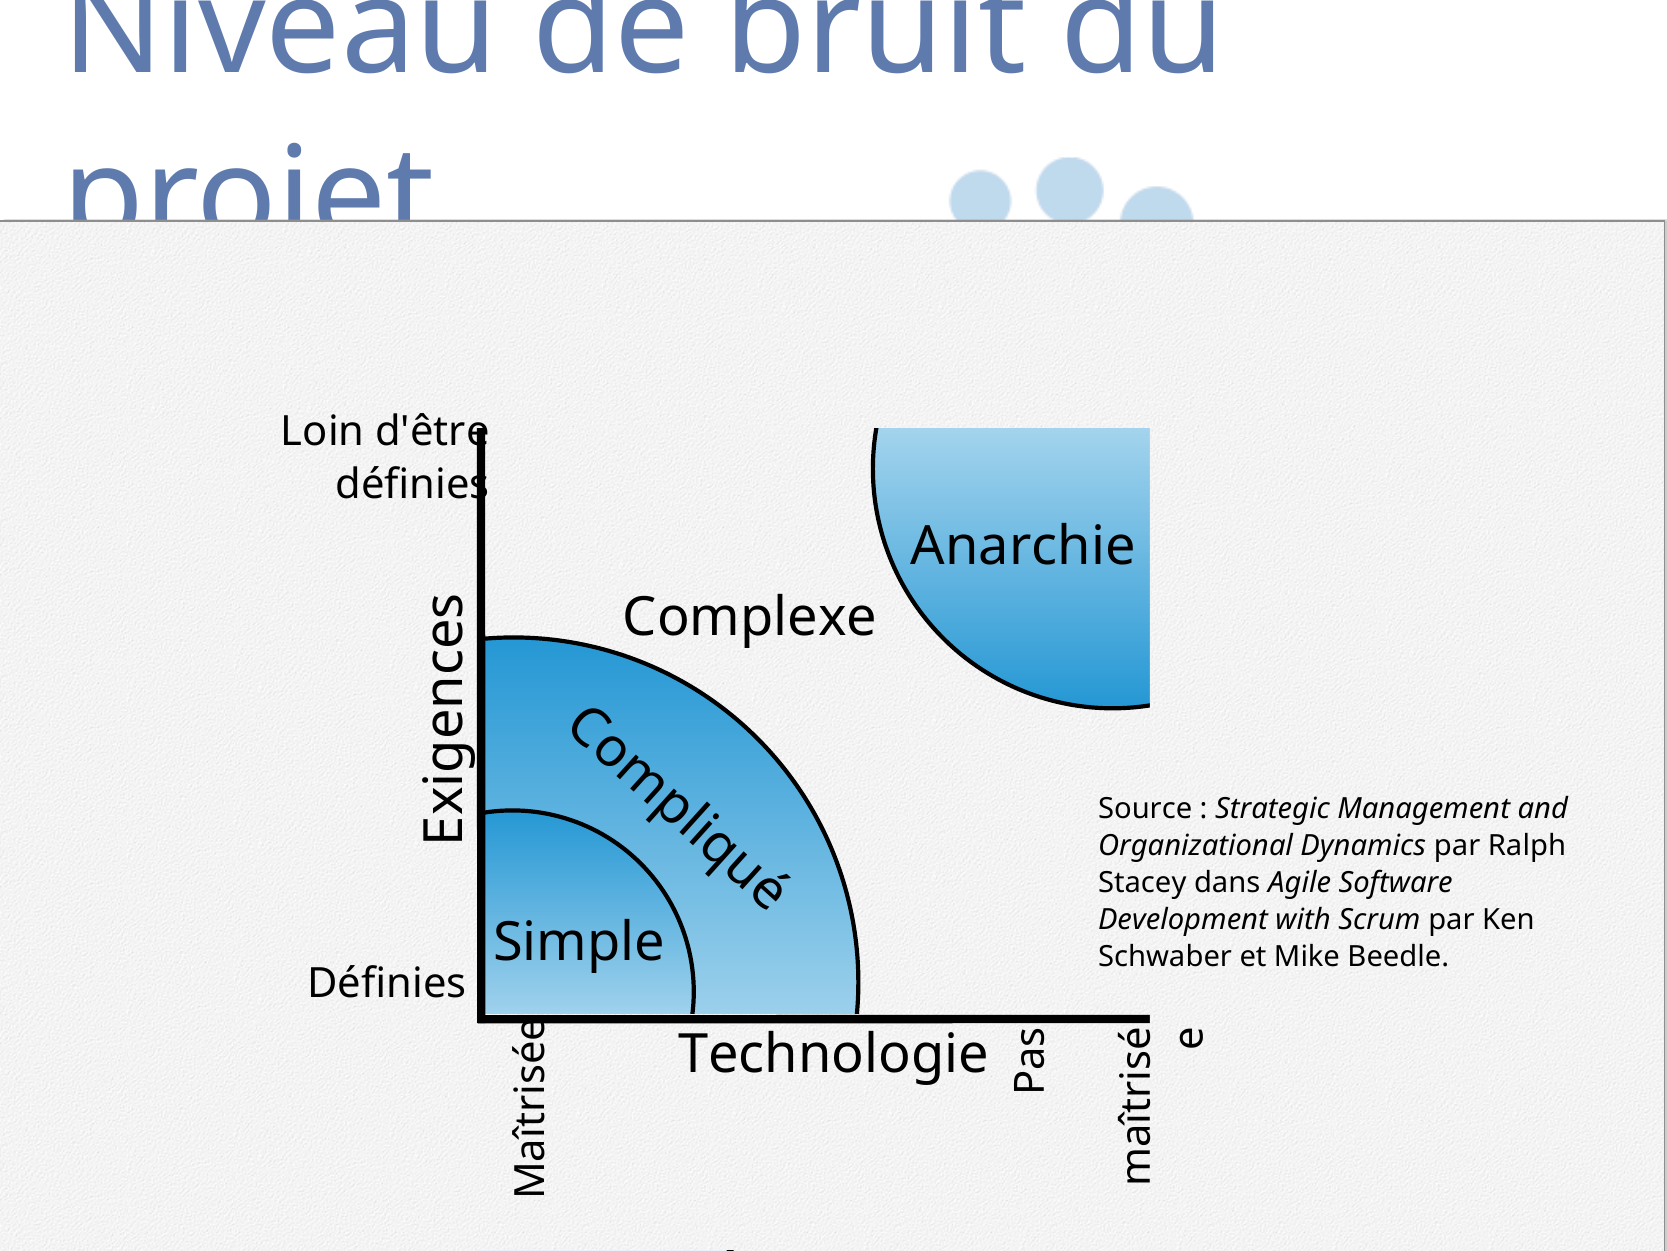

# Niveau de bruit du projet
Loin d'être
définies
Anarchie
Complexe
Exigences
Compliqué
Source : Strategic Management and Organizational Dynamics par Ralph Stacey dans Agile Software Development with Scrum par Ken Schwaber et Mike Beedle.
Simple
Définies
Pas
 maîtrisée
Technologie
Maîtrisée